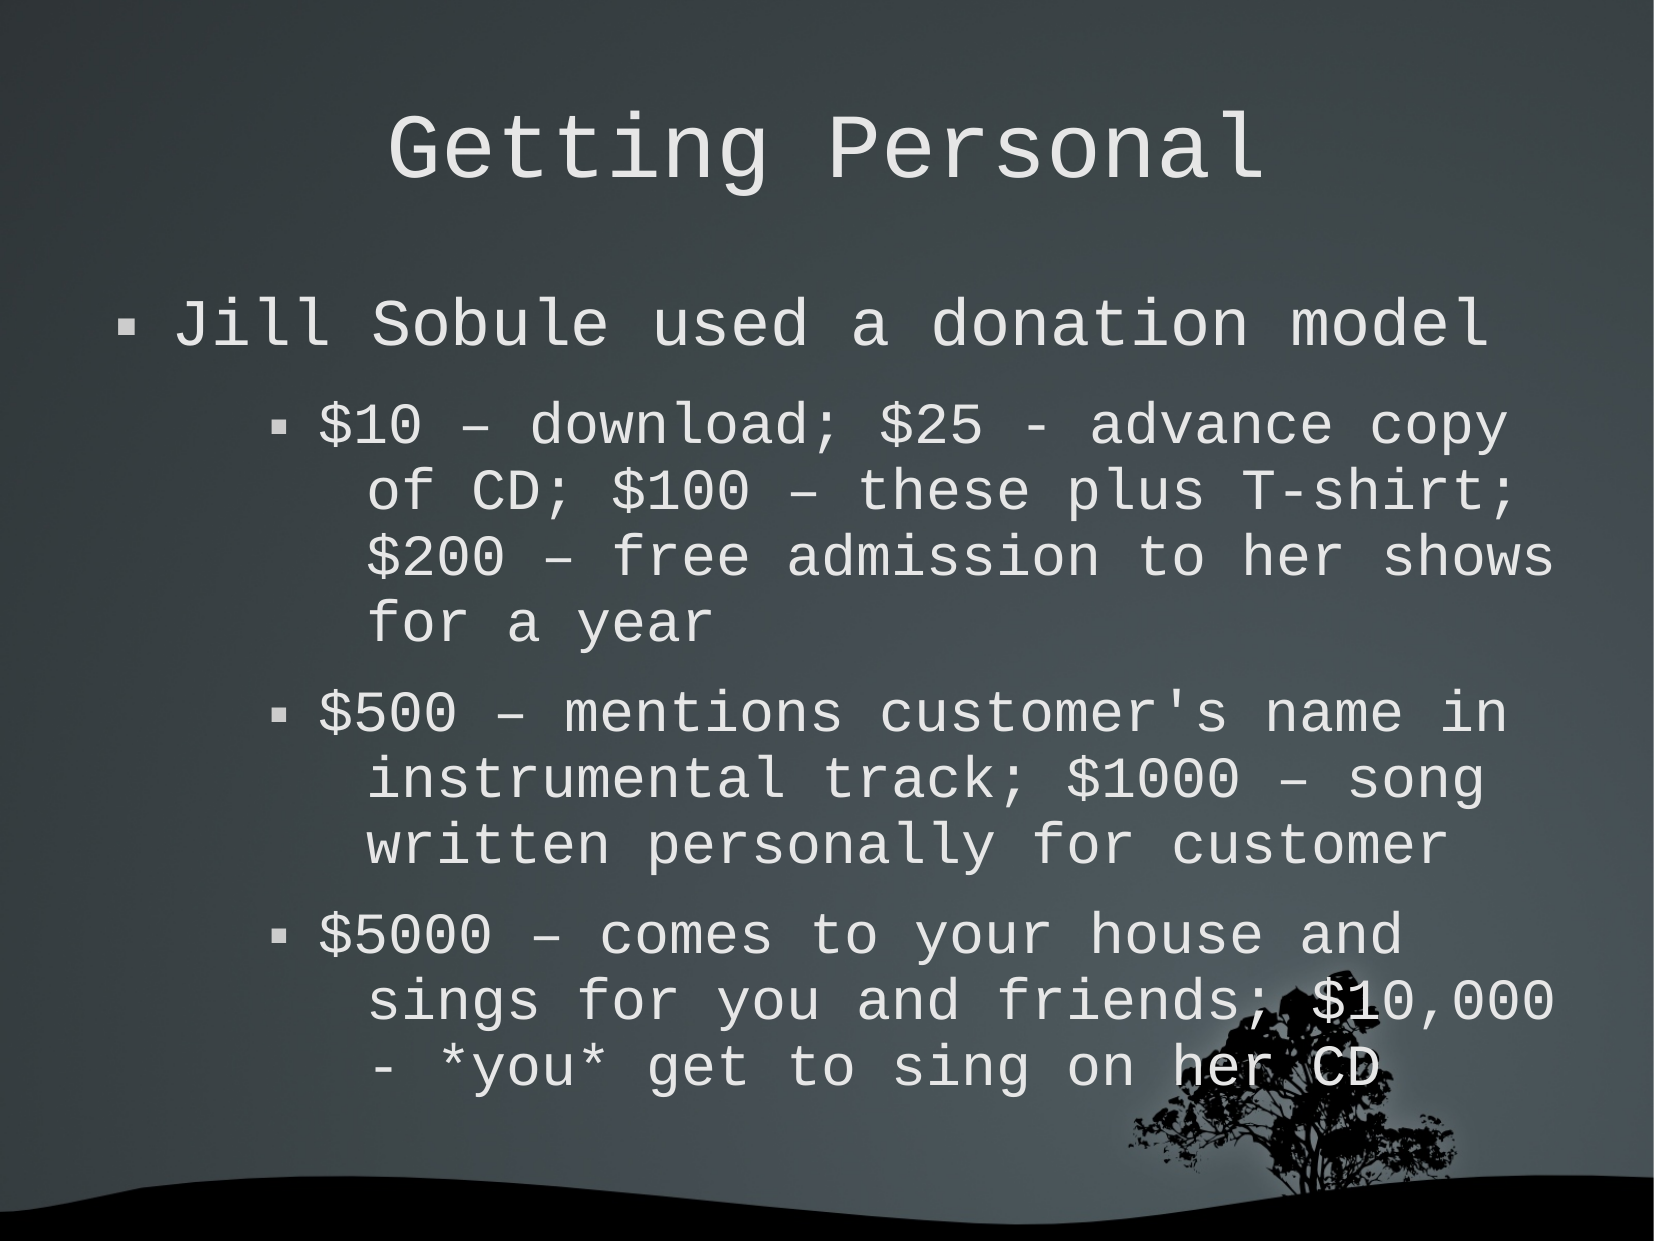

# Getting Personal
Jill Sobule used a donation model
$10 – download; $25 - advance copy of CD; $100 – these plus T-shirt; $200 – free admission to her shows for a year
$500 – mentions customer's name in instrumental track; $1000 – song written personally for customer
$5000 – comes to your house and sings for you and friends; $10,000 - *you* get to sing on her CD